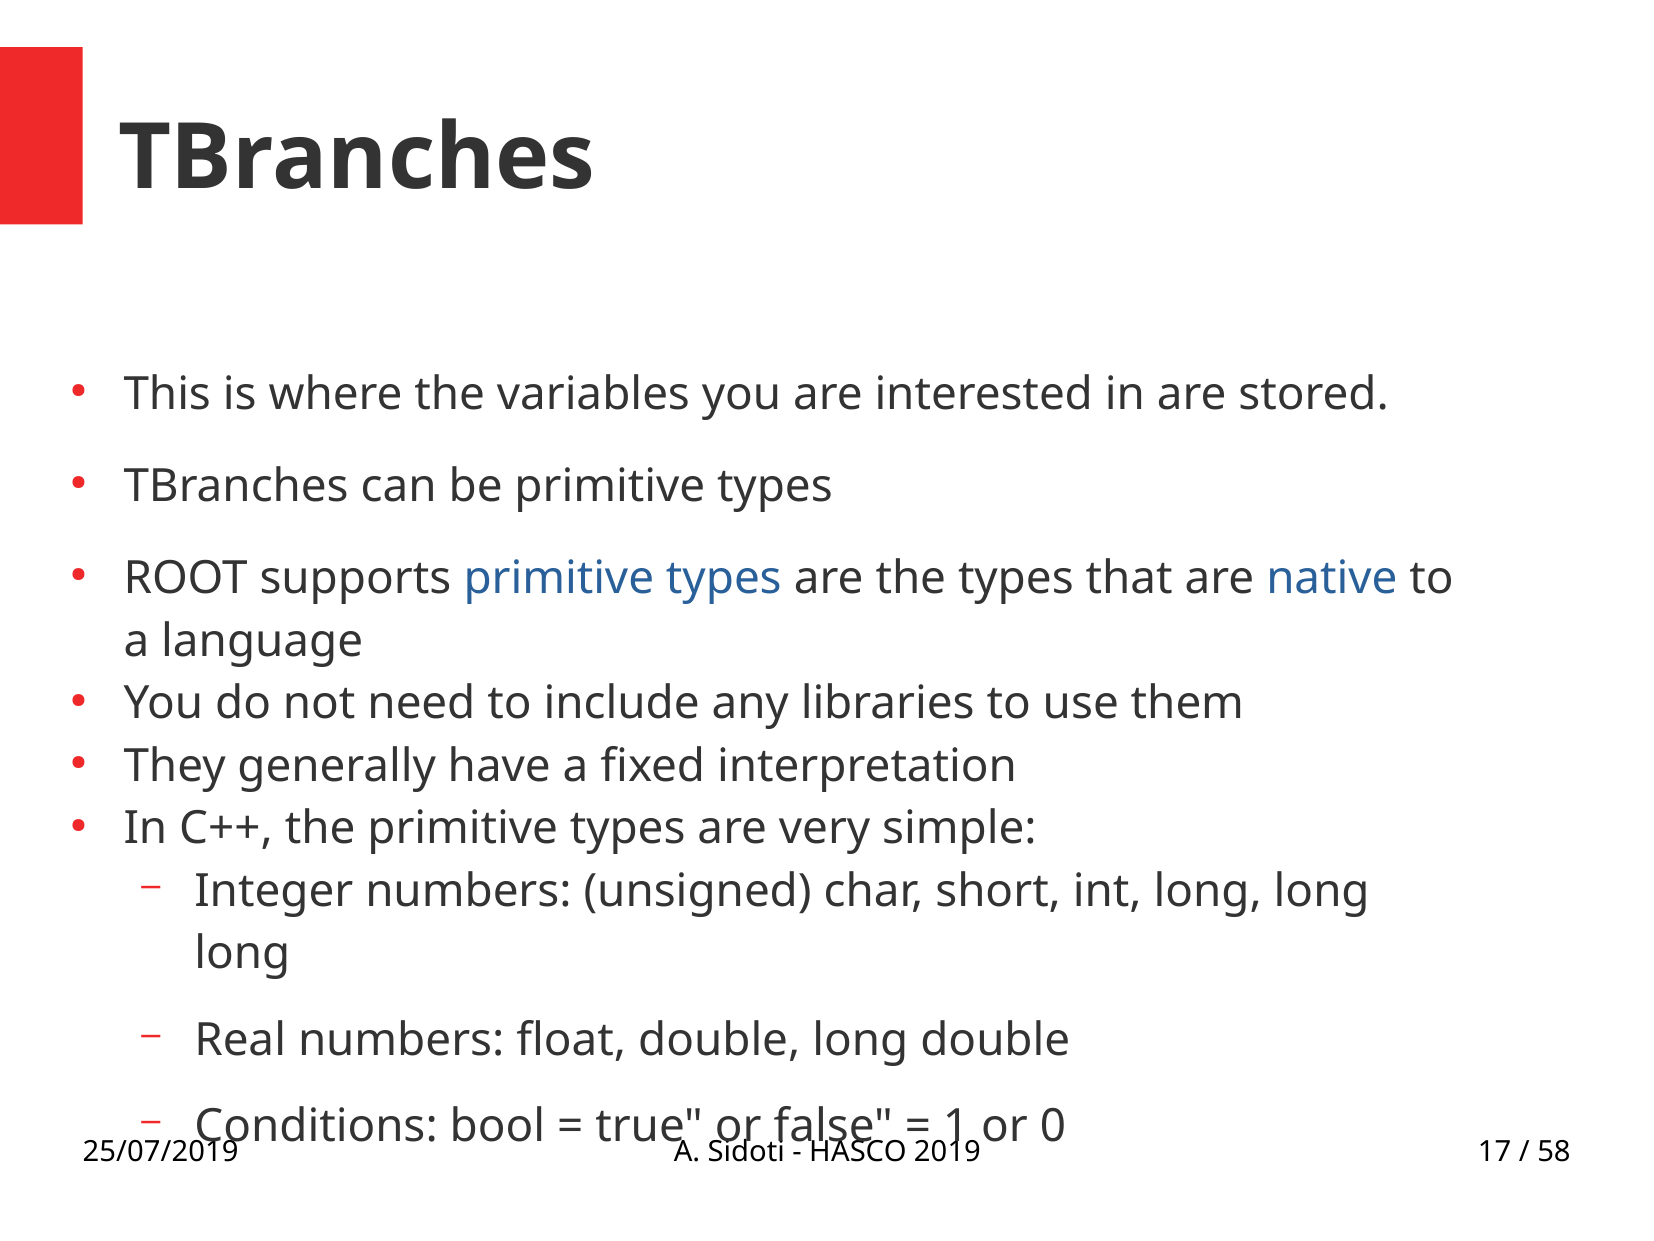

# TBranches
This is where the variables you are interested in are stored.
TBranches can be primitive types
ROOT supports primitive types are the types that are native to a language
You do not need to include any libraries to use them
They generally have a fixed interpretation
In C++, the primitive types are very simple:
Integer numbers: (unsigned) char, short, int, long, long long
Real numbers: float, double, long double
Conditions: bool = true" or false" = 1 or 0
25/07/2019
A. Sidoti - HASCO 2019
17